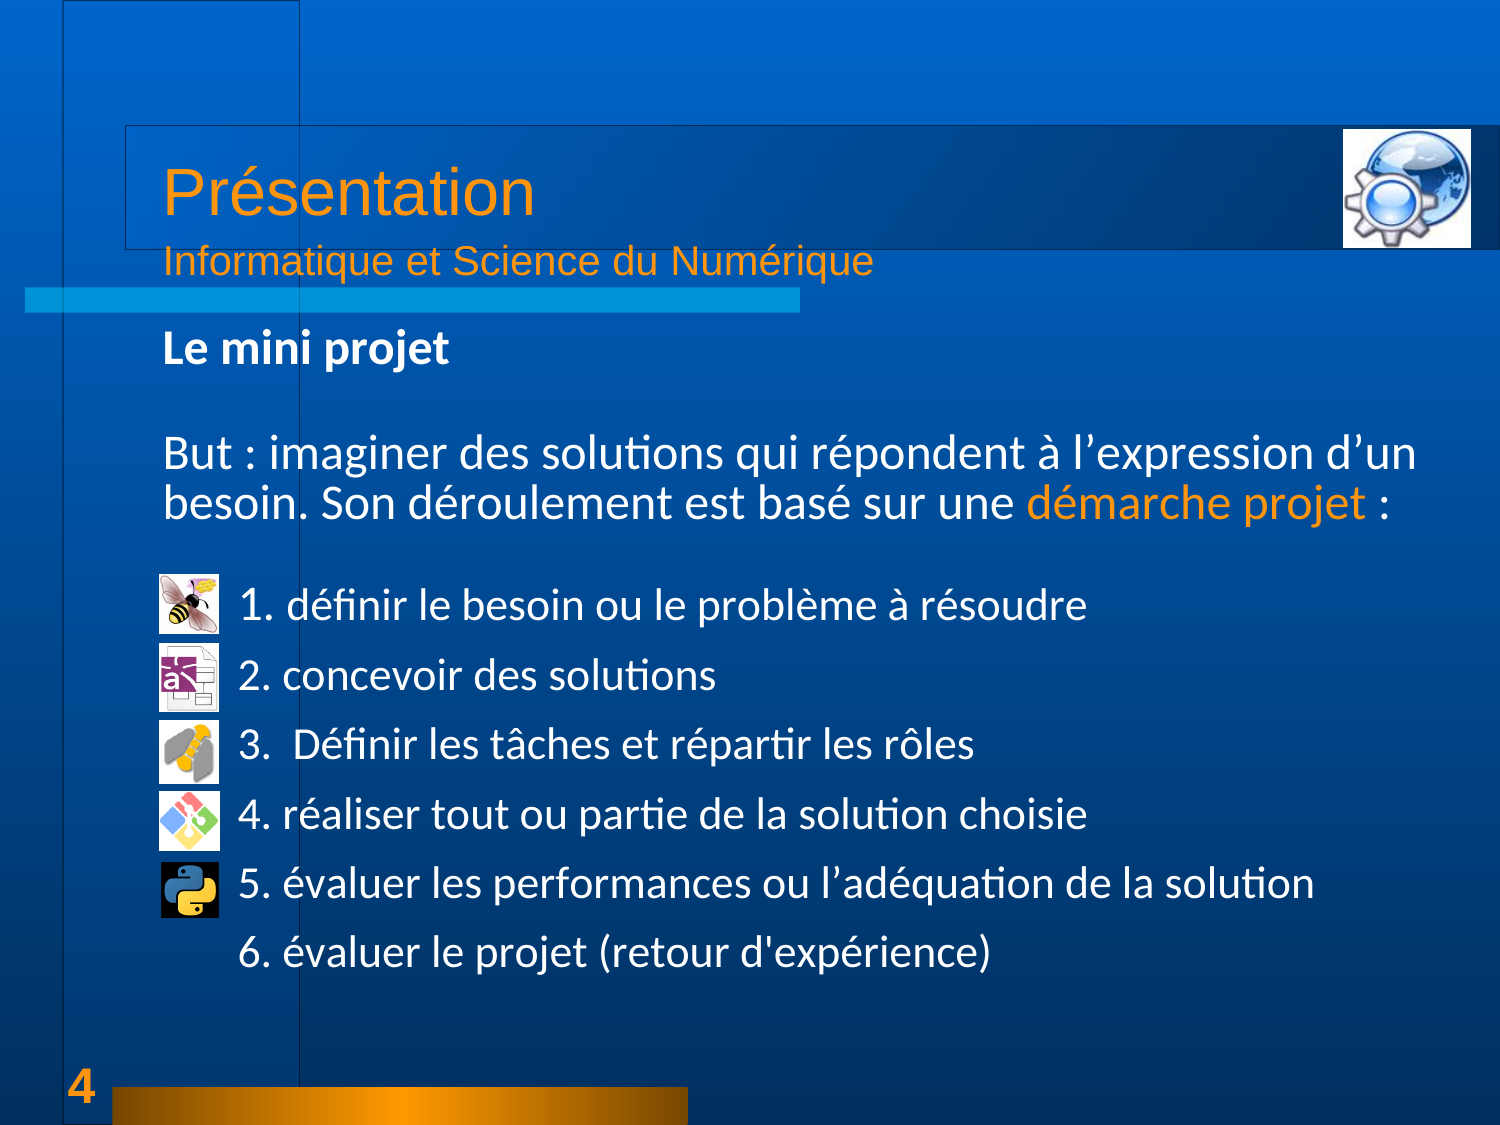

Le mini projet
But : imaginer des solutions qui répondent à l’expression d’un besoin. Son déroulement est basé sur une démarche projet :
 définir le besoin ou le problème à résoudre
 concevoir des solutions
 Définir les tâches et répartir les rôles
 réaliser tout ou partie de la solution choisie
 évaluer les performances ou l’adéquation de la solution
 évaluer le projet (retour d'expérience)